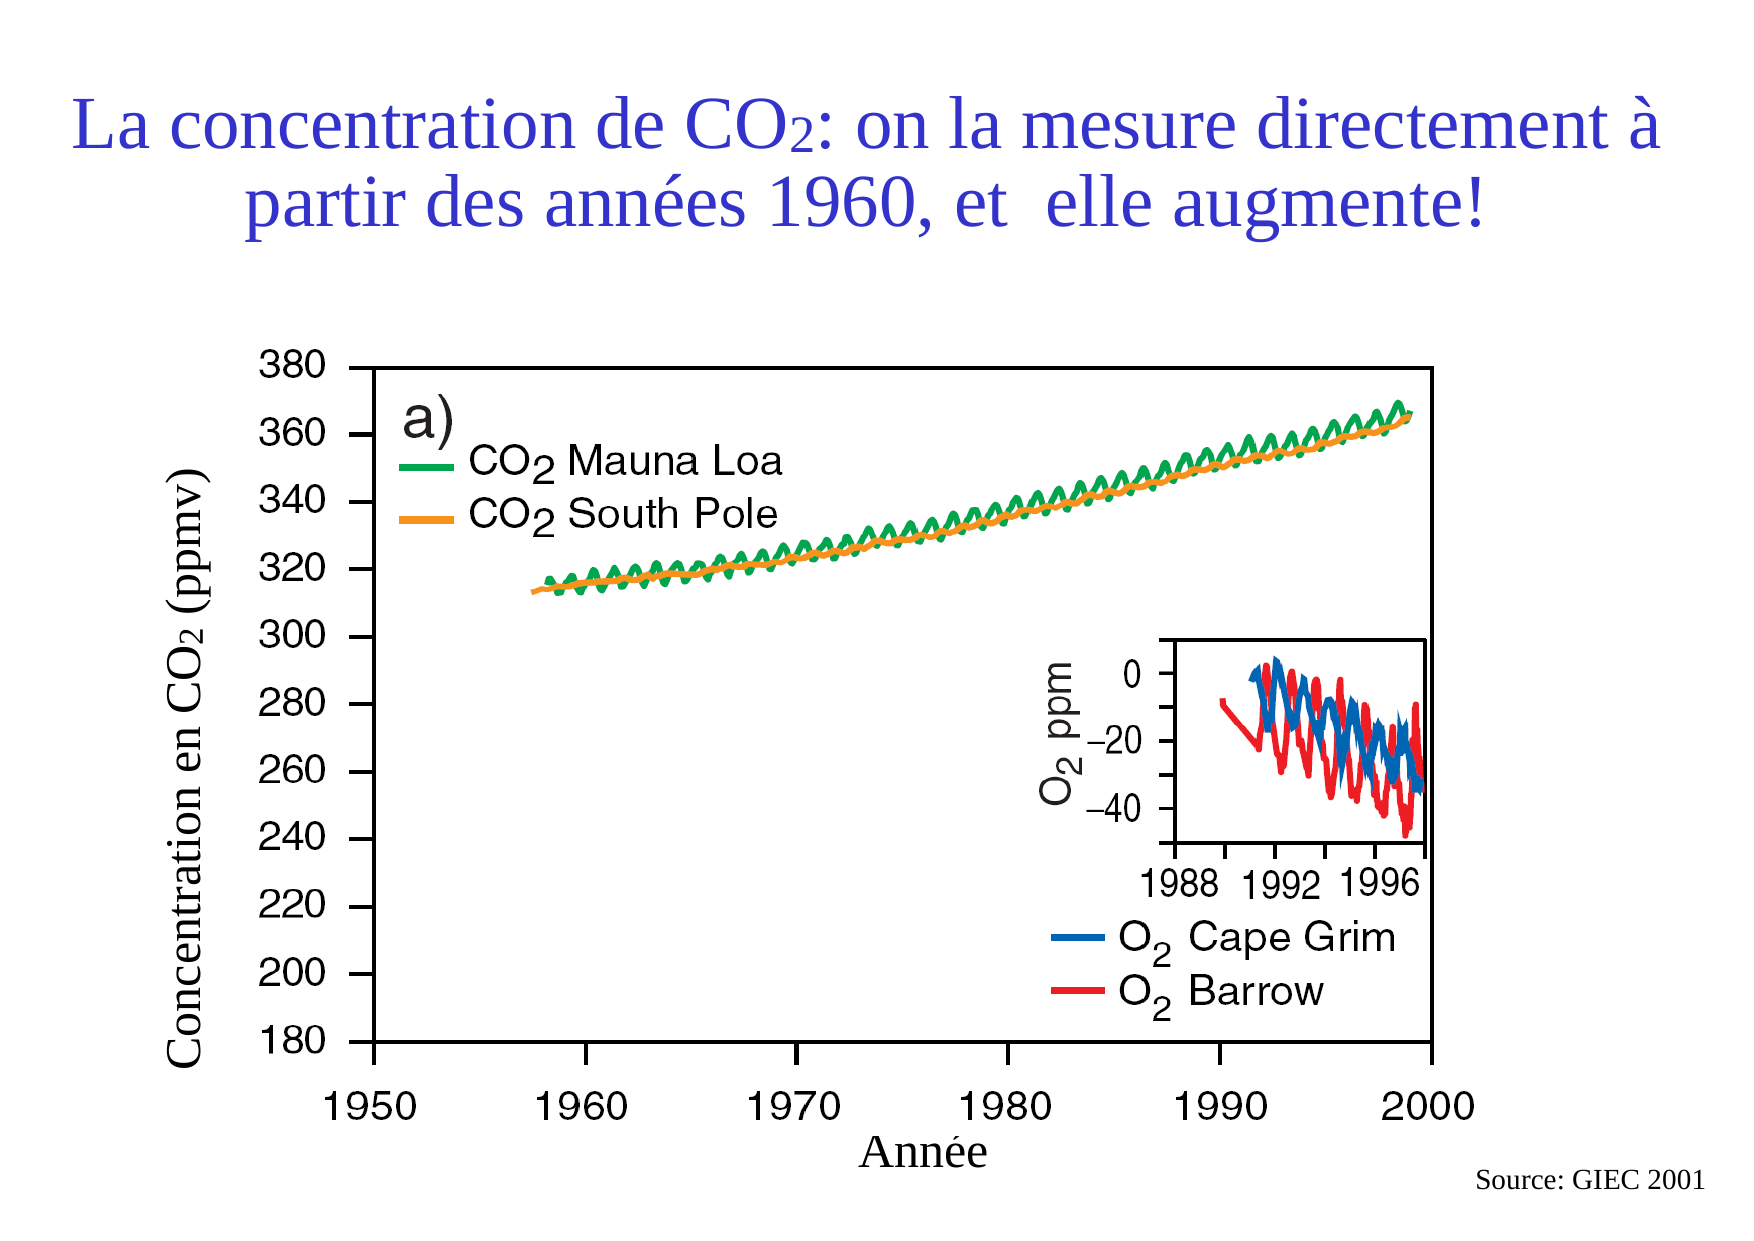

La concentration de CO2: on la mesure directement à partir des années 1960, et elle augmente!
Concentration en CO2 (ppmv)‏
Année
Source: GIEC 2001